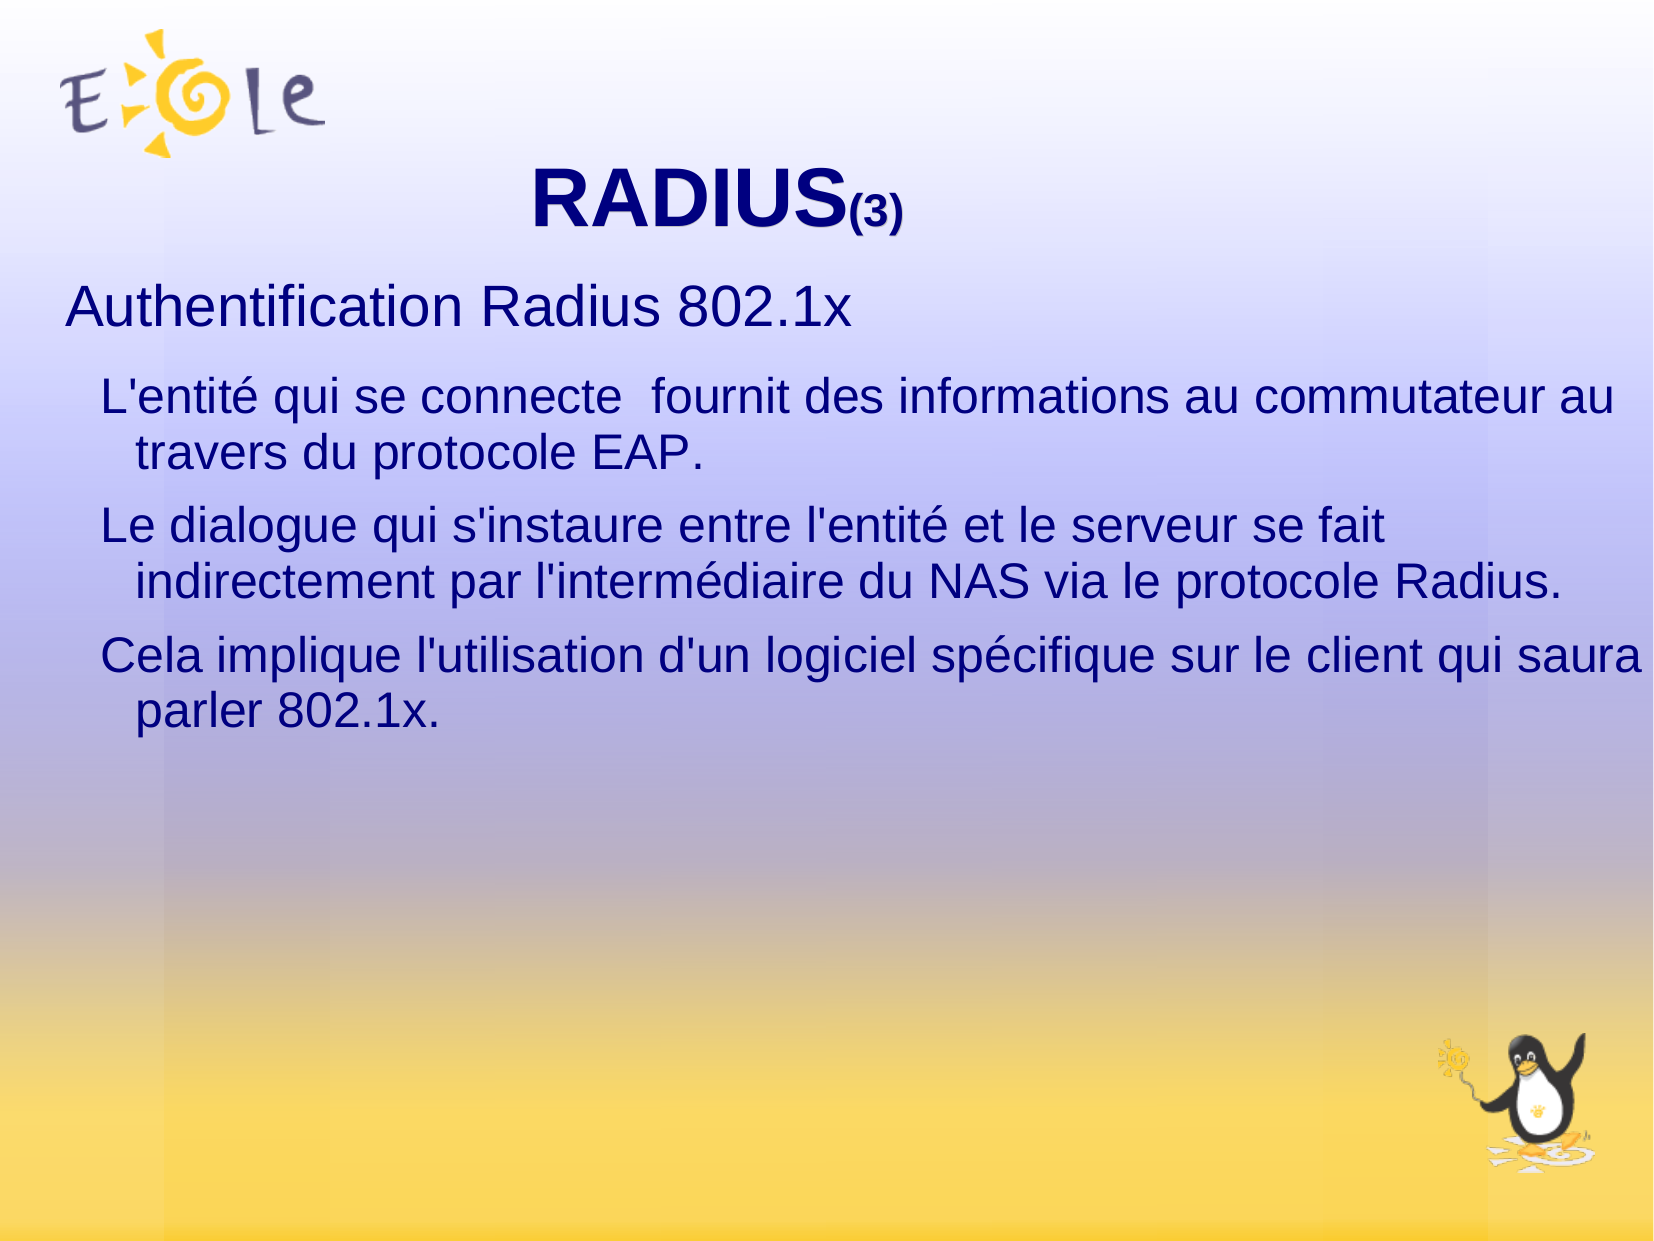

RADIUS(3)
#
Authentification Radius 802.1x
L'entité qui se connecte fournit des informations au commutateur au travers du protocole EAP.
Le dialogue qui s'instaure entre l'entité et le serveur se fait indirectement par l'intermédiaire du NAS via le protocole Radius.
Cela implique l'utilisation d'un logiciel spécifique sur le client qui saura parler 802.1x.